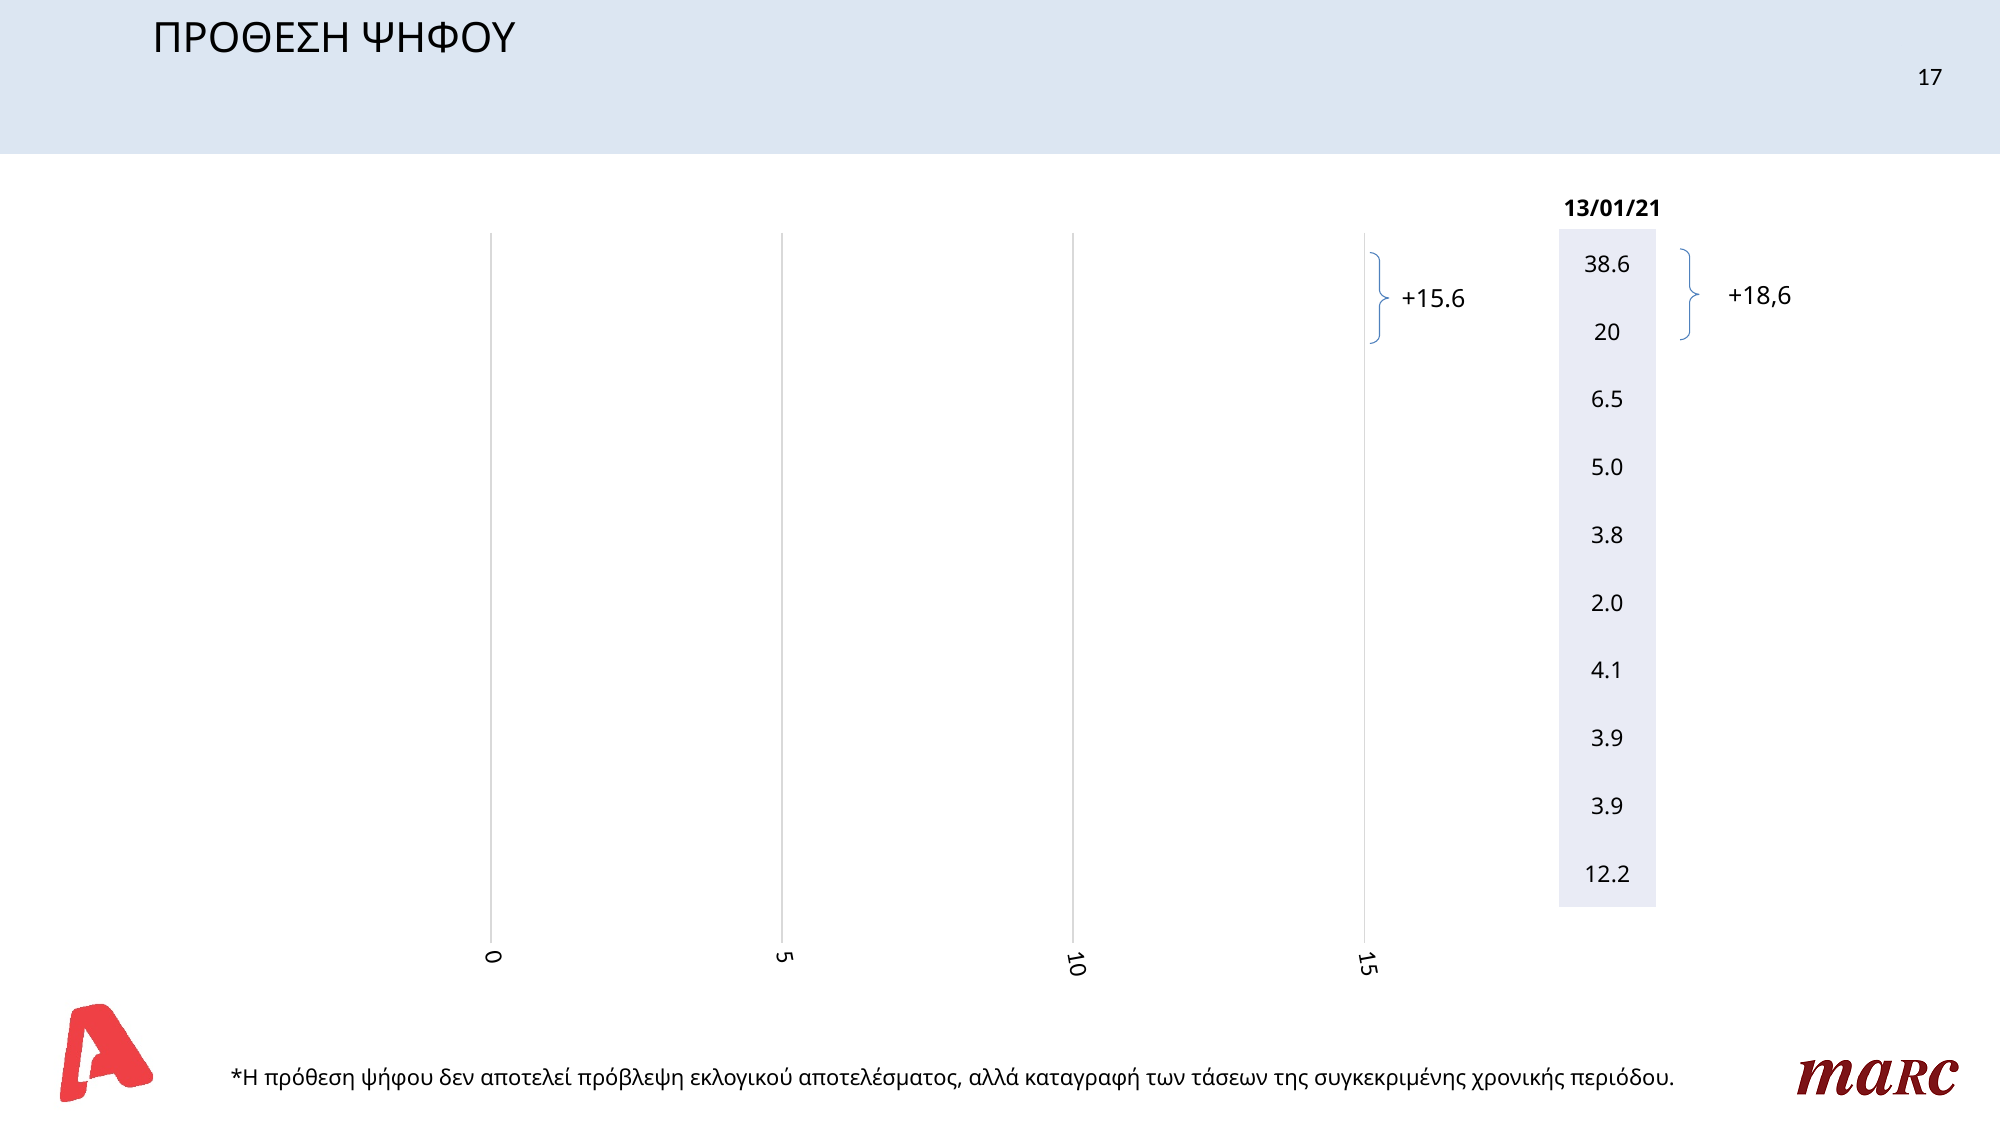

# ΠΡΟΘΕΣΗ ΨΗΦΟΥ
### Chart
| Category | |
|---|---|13/01/21
| 38.6 |
| --- |
| 20 |
| 6.5 |
| 5.0 |
| 3.8 |
| 2.0 |
| 4.1 |
| 3.9 |
| 3.9 |
| 12.2 |
+18,6
+15.6
*Η πρόθεση ψήφου δεν αποτελεί πρόβλεψη εκλογικού αποτελέσματος, αλλά καταγραφή των τάσεων της συγκεκριμένης χρονικής περιόδου.